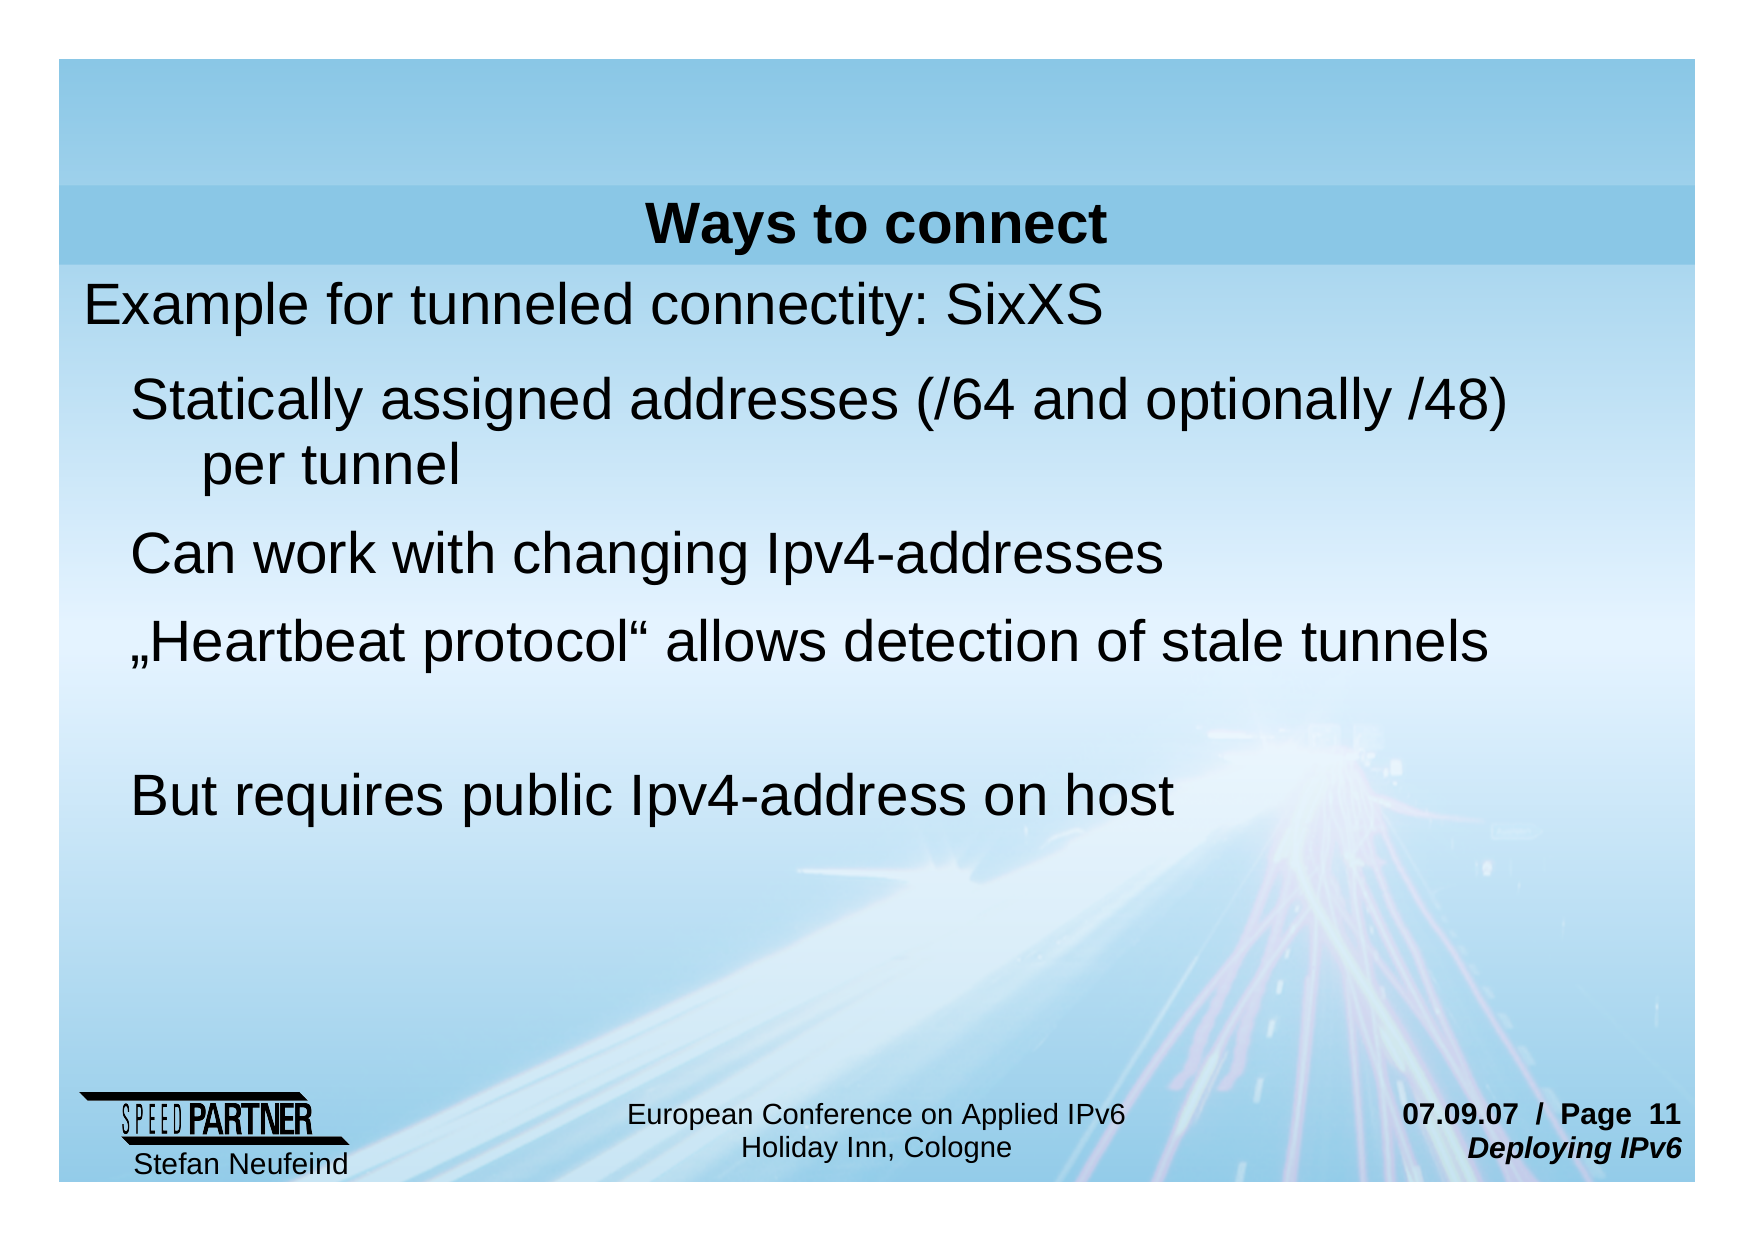

# Ways to connect
Example for tunneled connectity: SixXS
Statically assigned addresses (/64 and optionally /48)
per tunnel
Can work with changing Ipv4-addresses
„Heartbeat protocol“ allows detection of stale tunnels
But requires public Ipv4-address on host